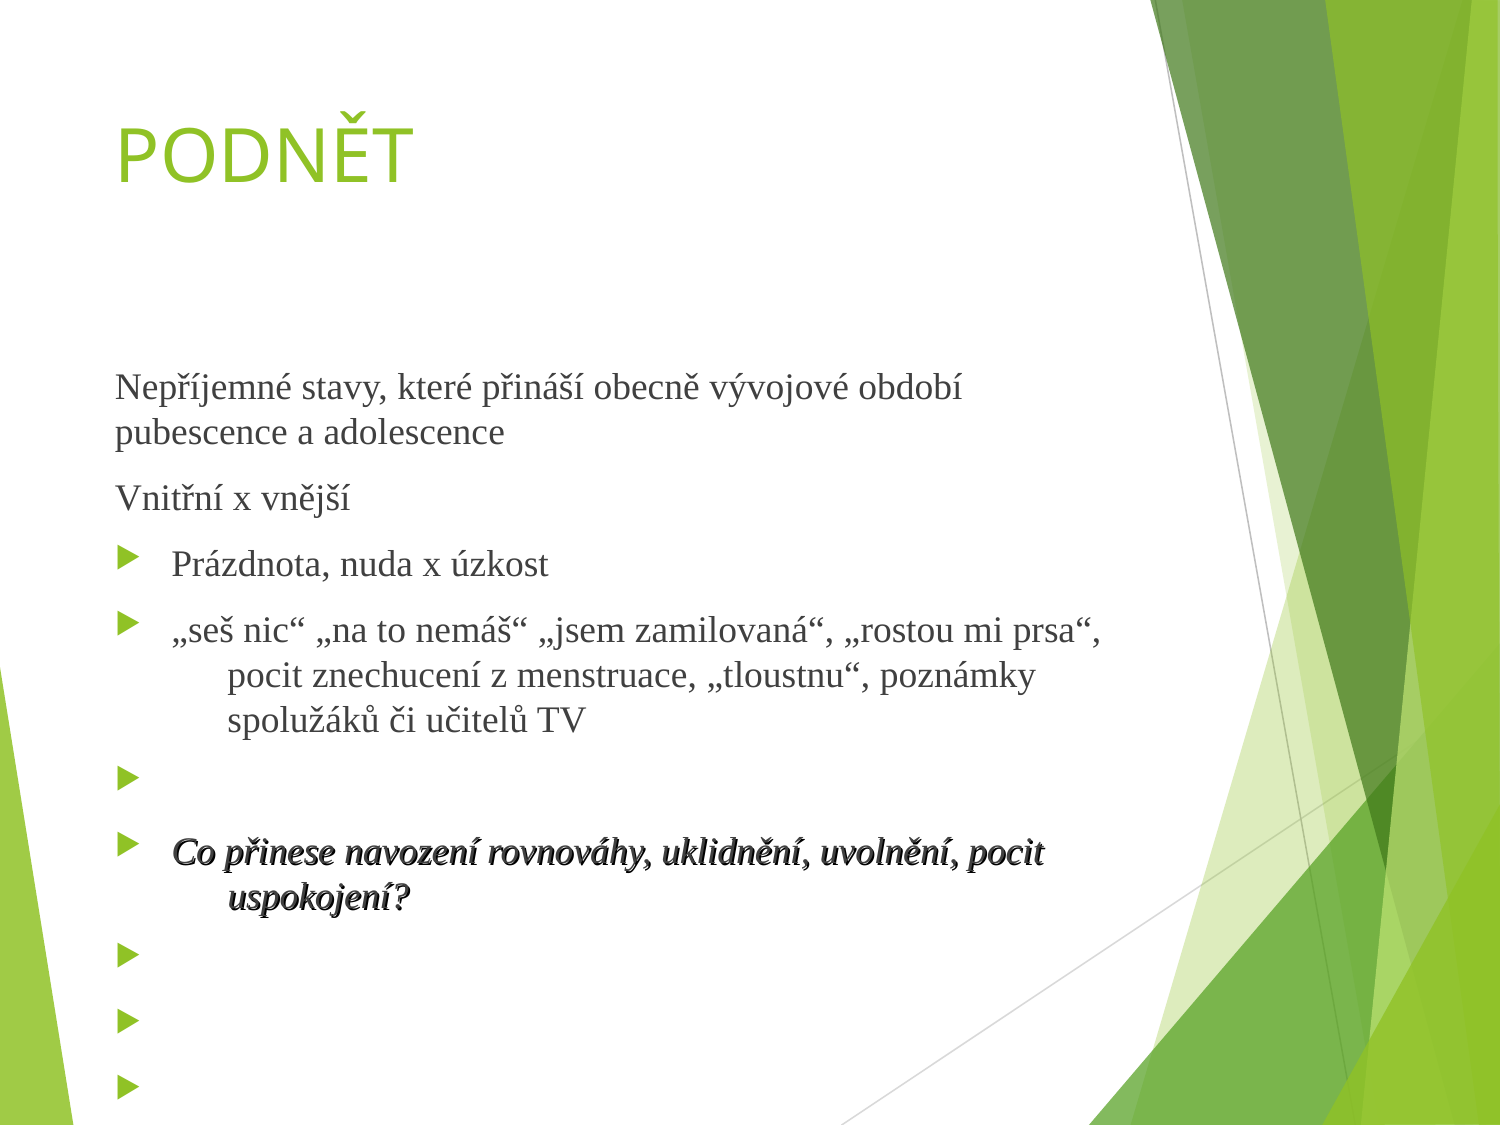

# PODNĚT
Nepříjemné stavy, které přináší obecně vývojové období pubescence a adolescence
Vnitřní x vnější
Prázdnota, nuda x úzkost
„seš nic“ „na to nemáš“ „jsem zamilovaná“, „rostou mi prsa“, pocit znechucení z menstruace, „tloustnu“, poznámky spolužáků či učitelů TV
Co přinese navození rovnováhy, uklidnění, uvolnění, pocit uspokojení?